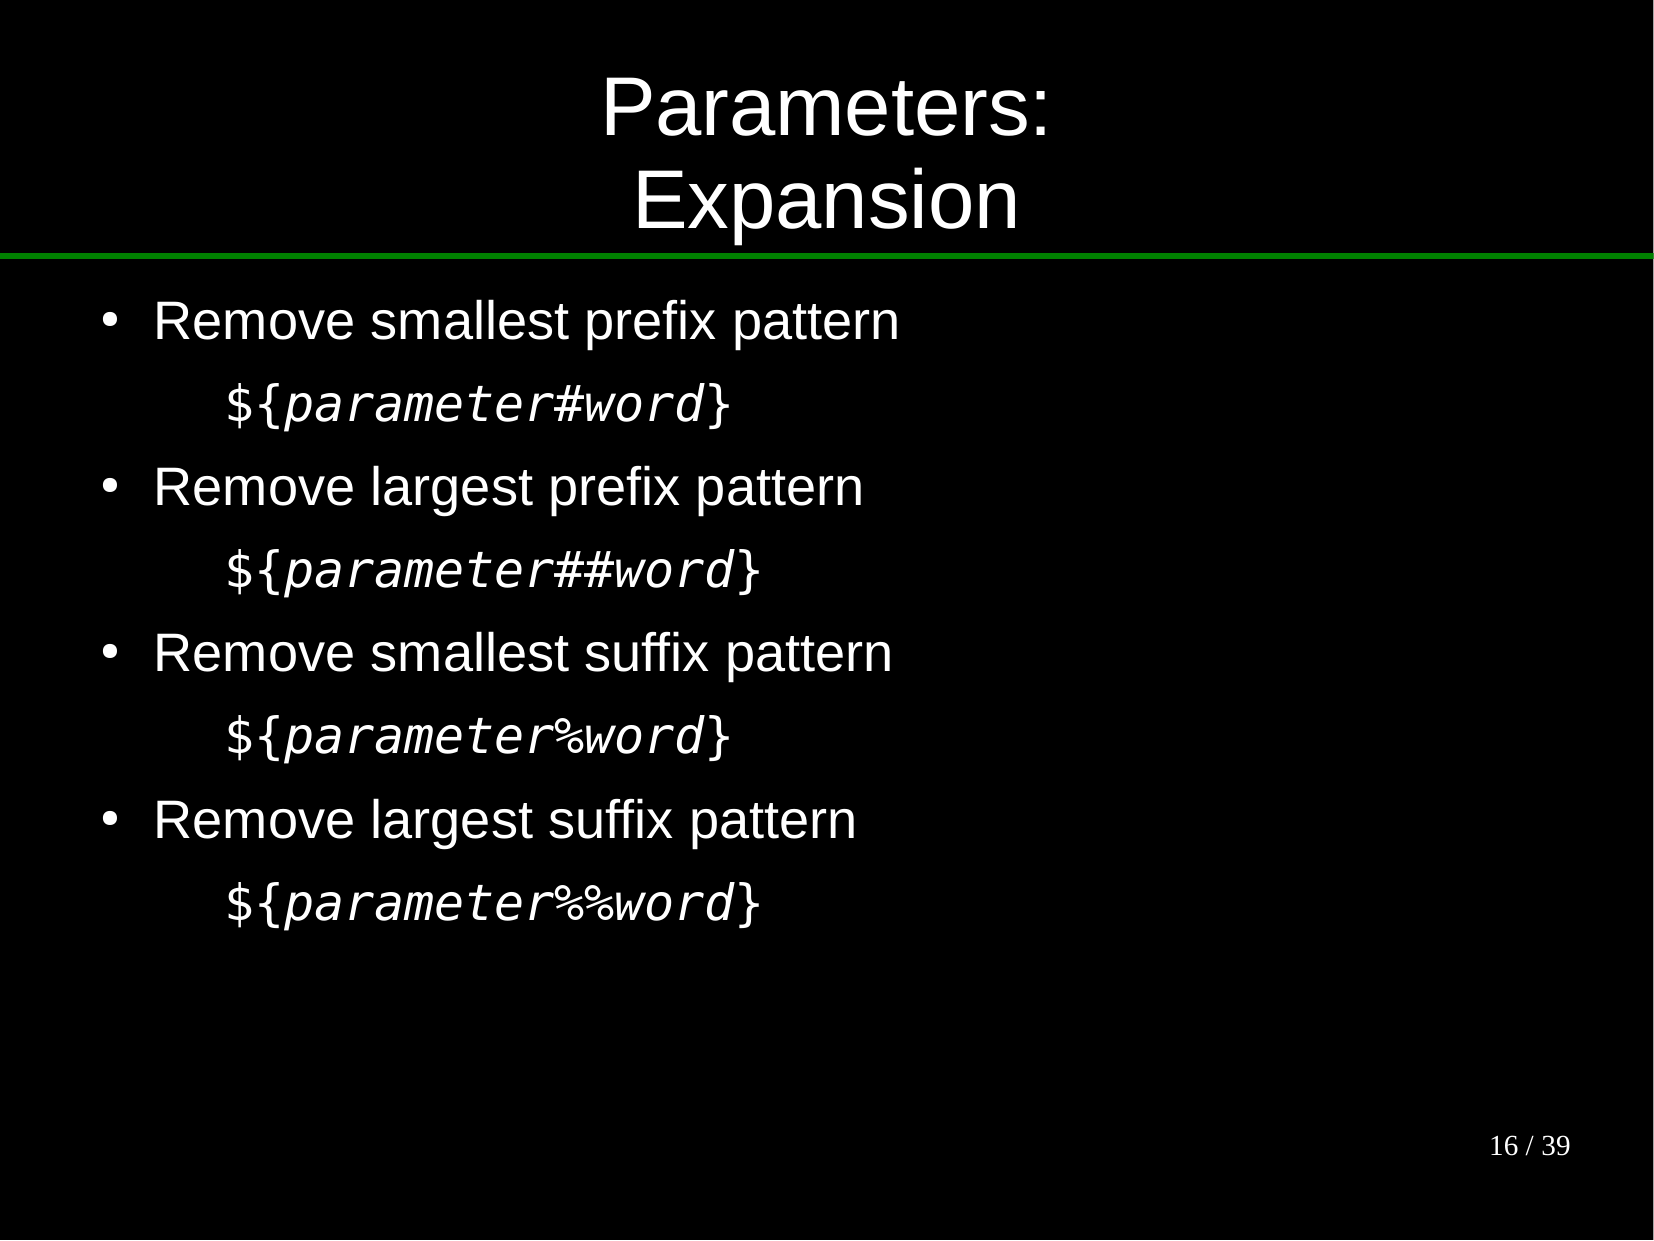

# Parameters: Expansion
Remove smallest prefix pattern
${parameter#word}
Remove largest prefix pattern
${parameter##word}
Remove smallest suffix pattern
${parameter%word}
Remove largest suffix pattern
${parameter%%word}
16